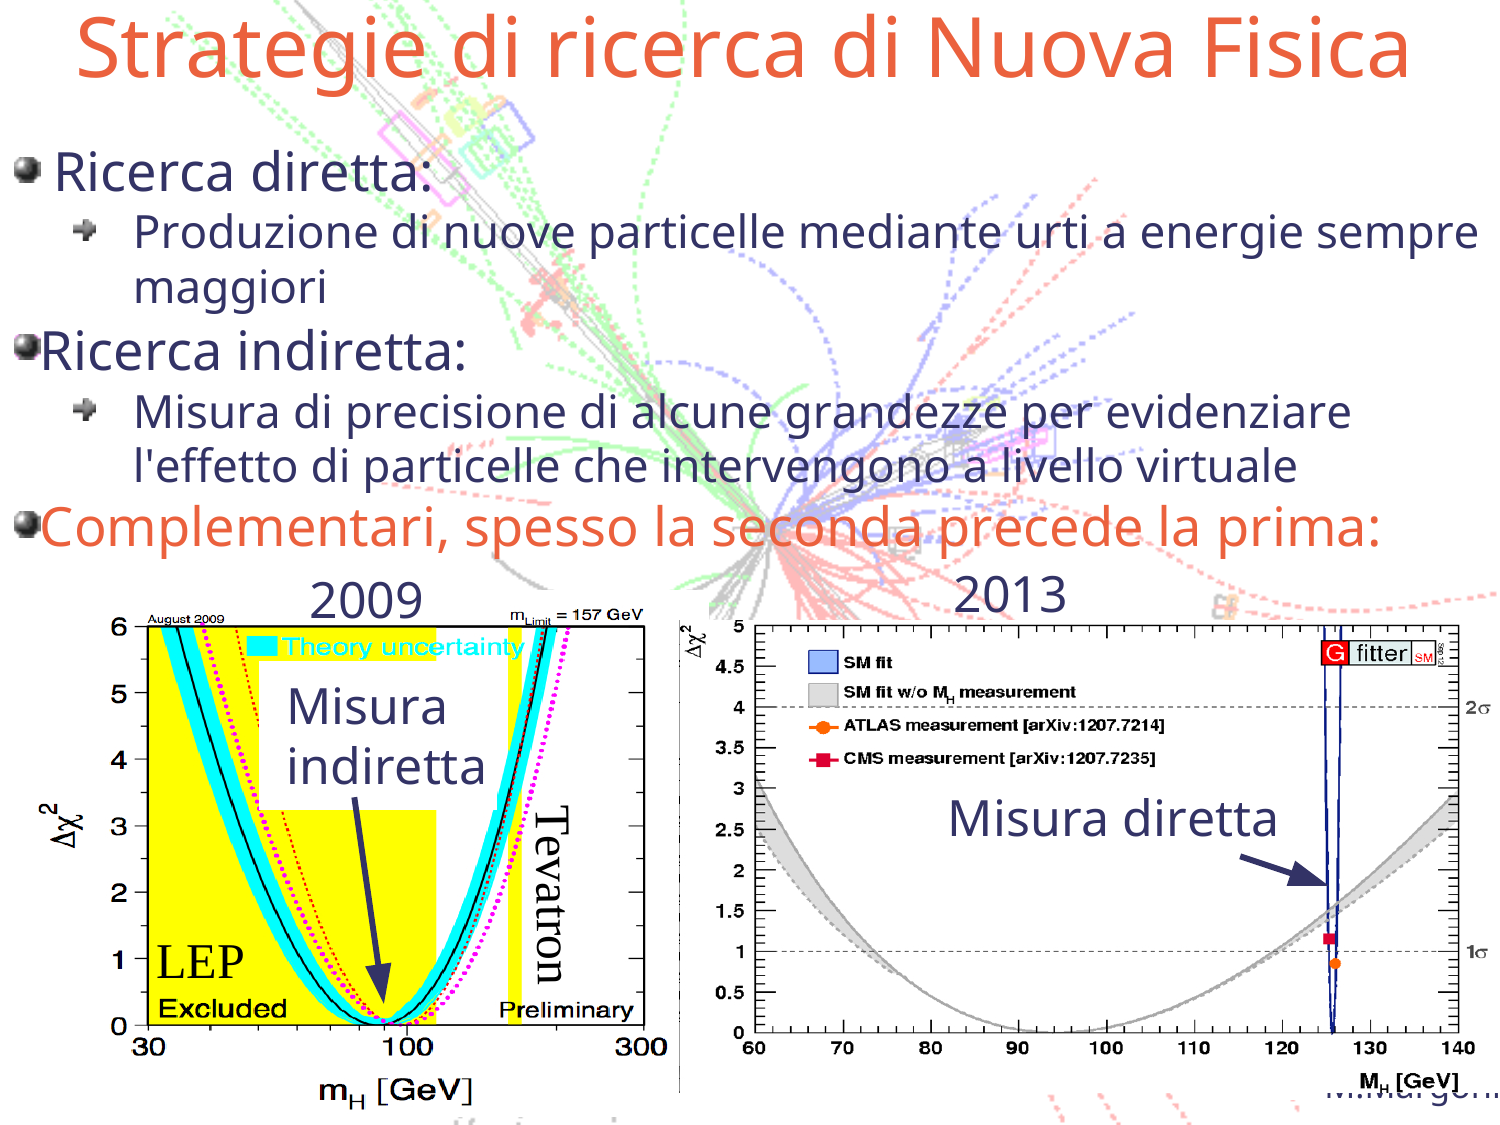

# Strategie di ricerca di Nuova Fisica
 Ricerca diretta:
Produzione di nuove particelle mediante urti a energie sempre maggiori
Ricerca indiretta:
Misura di precisione di alcune grandezze per evidenziare l'effetto di particelle che intervengono a livello virtuale
Complementari, spesso la seconda precede la prima:
2013
2009
Misura
indiretta
Misura diretta
LEP
Tevatron